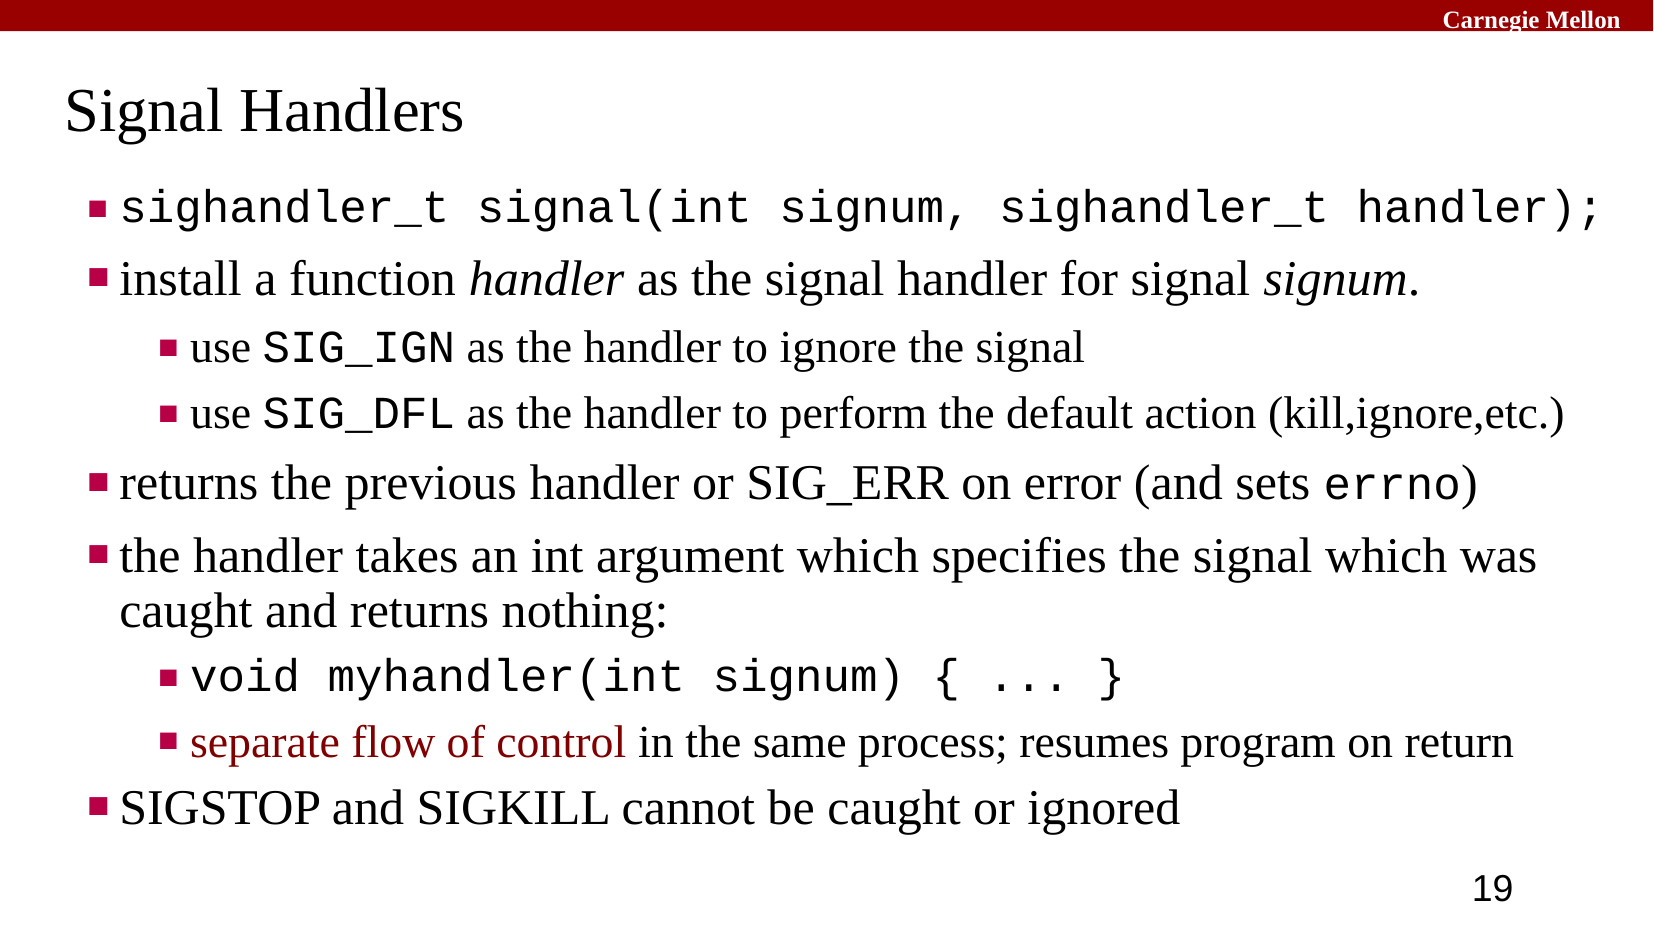

# Signal Handlers
sighandler_t signal(int signum, sighandler_t handler);
install a function handler as the signal handler for signal signum.
use SIG_IGN as the handler to ignore the signal
use SIG_DFL as the handler to perform the default action (kill,ignore,etc.)
returns the previous handler or SIG_ERR on error (and sets errno)
the handler takes an int argument which specifies the signal which was caught and returns nothing:
void myhandler(int signum) { ... }
separate flow of control in the same process; resumes program on return
SIGSTOP and SIGKILL cannot be caught or ignored